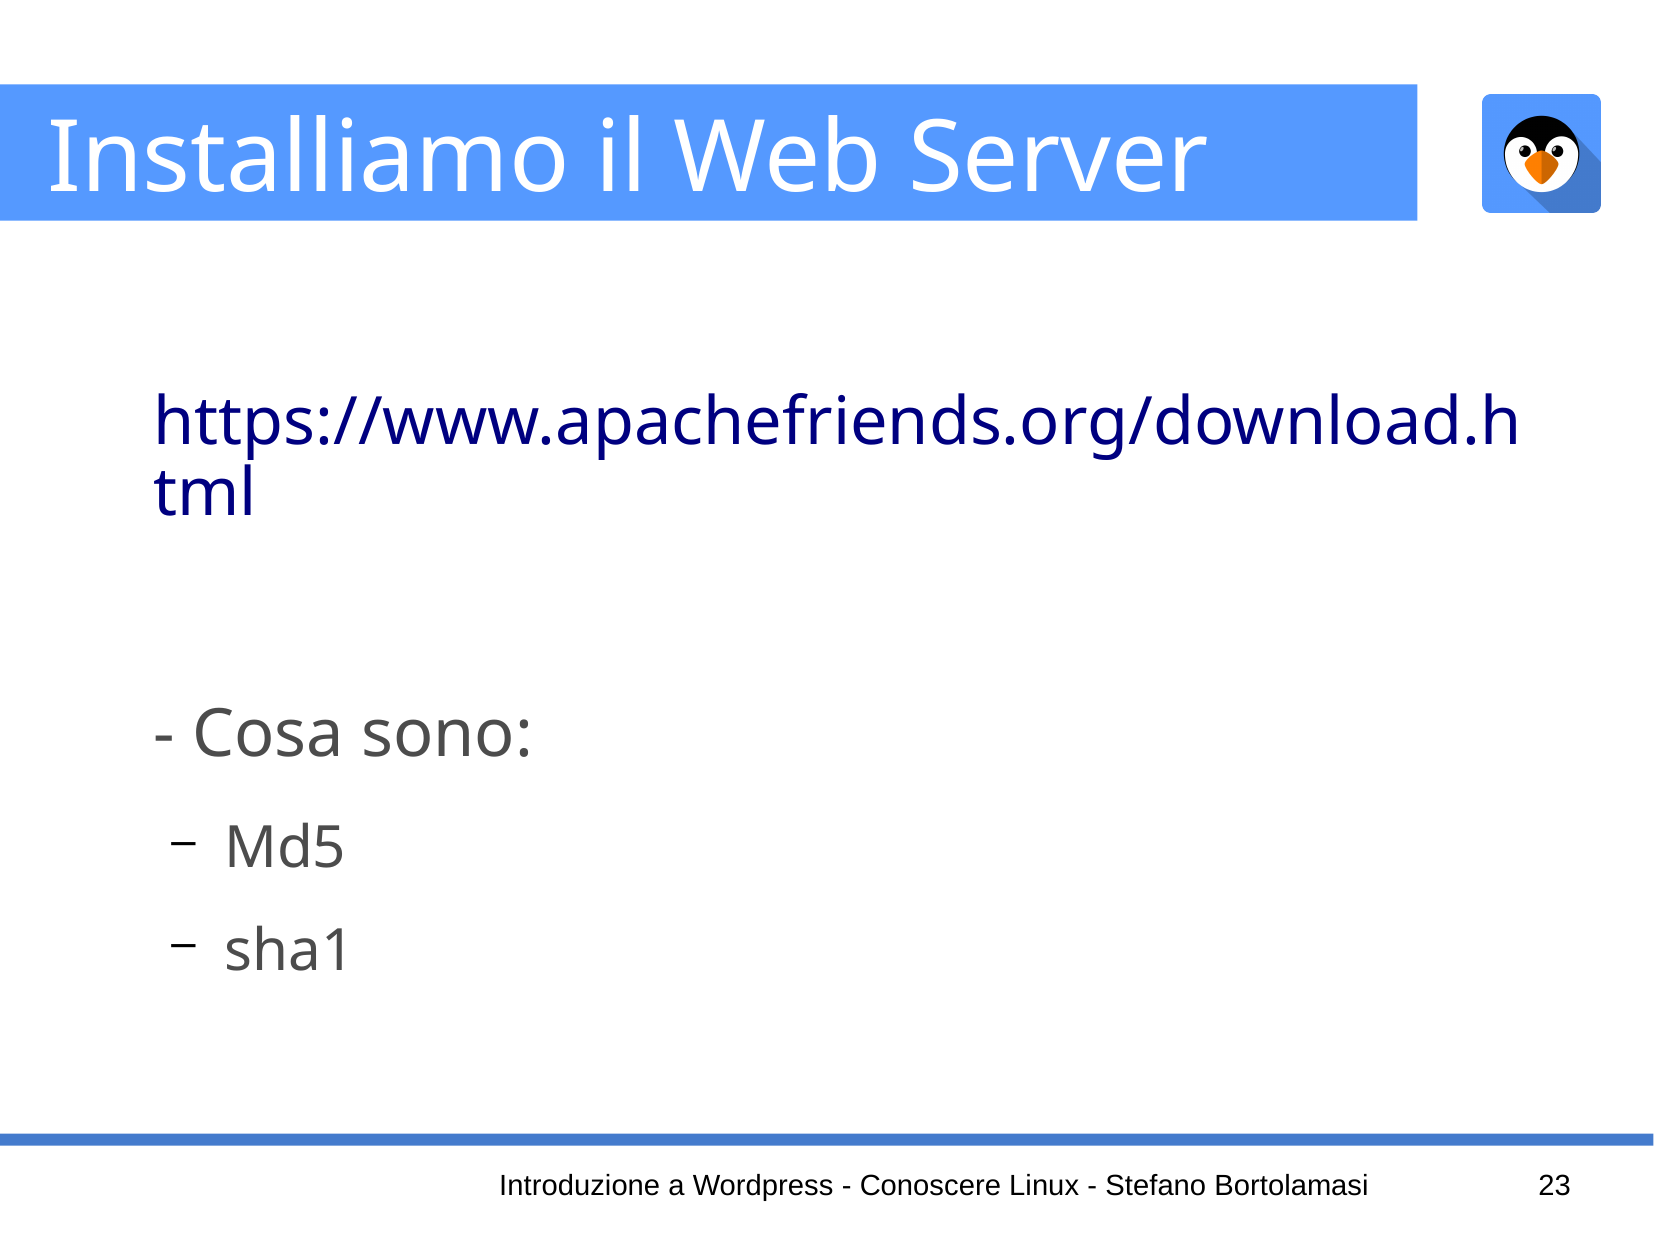

# Installiamo il Web Server
https://www.apachefriends.org/download.html
- Cosa sono:
Md5
sha1
Introduzione a Wordpress - Conoscere Linux - Stefano Bortolamasi
23